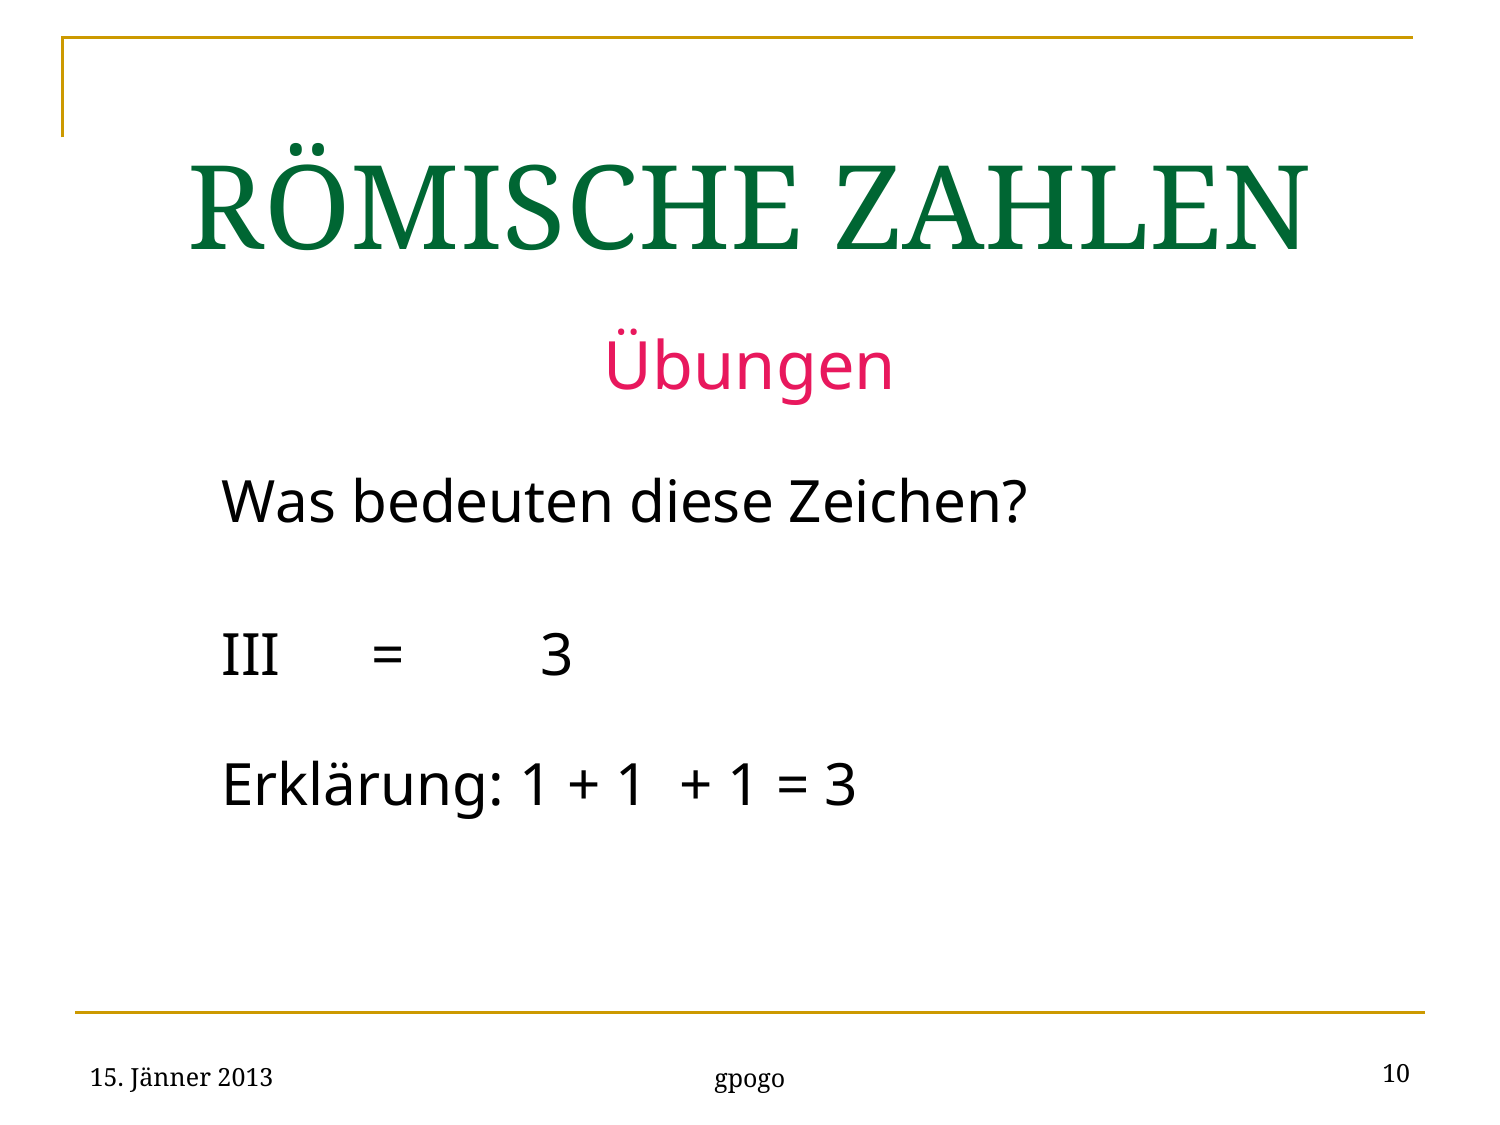

# RÖMISCHE ZAHLEN
Übungen
Was bedeuten diese Zeichen?
III	=
3
Erklärung: 1 + 1 + 1 = 3
15. Jänner 2013
gpogo